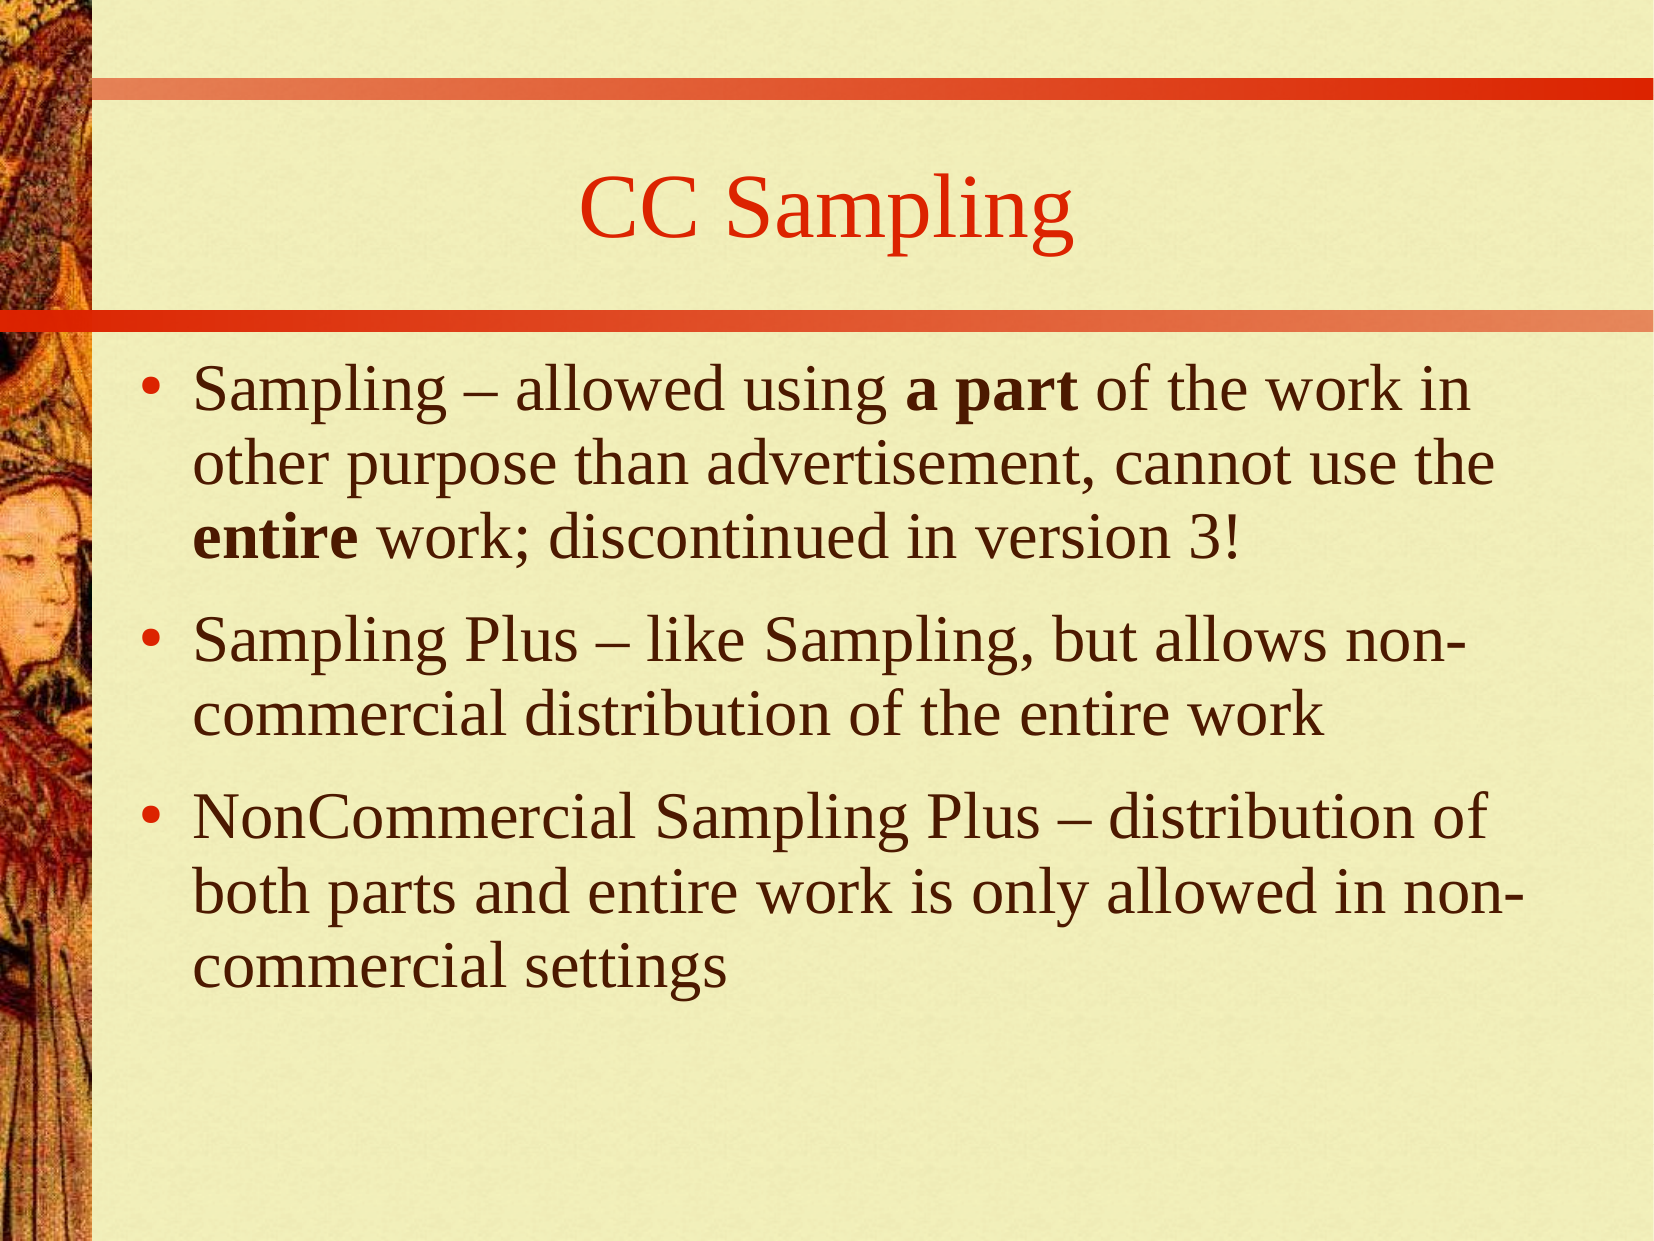

# CC Sampling
Sampling – allowed using a part of the work in other purpose than advertisement, cannot use the entire work; discontinued in version 3!
Sampling Plus – like Sampling, but allows non-commercial distribution of the entire work
NonCommercial Sampling Plus – distribution of both parts and entire work is only allowed in non-commercial settings